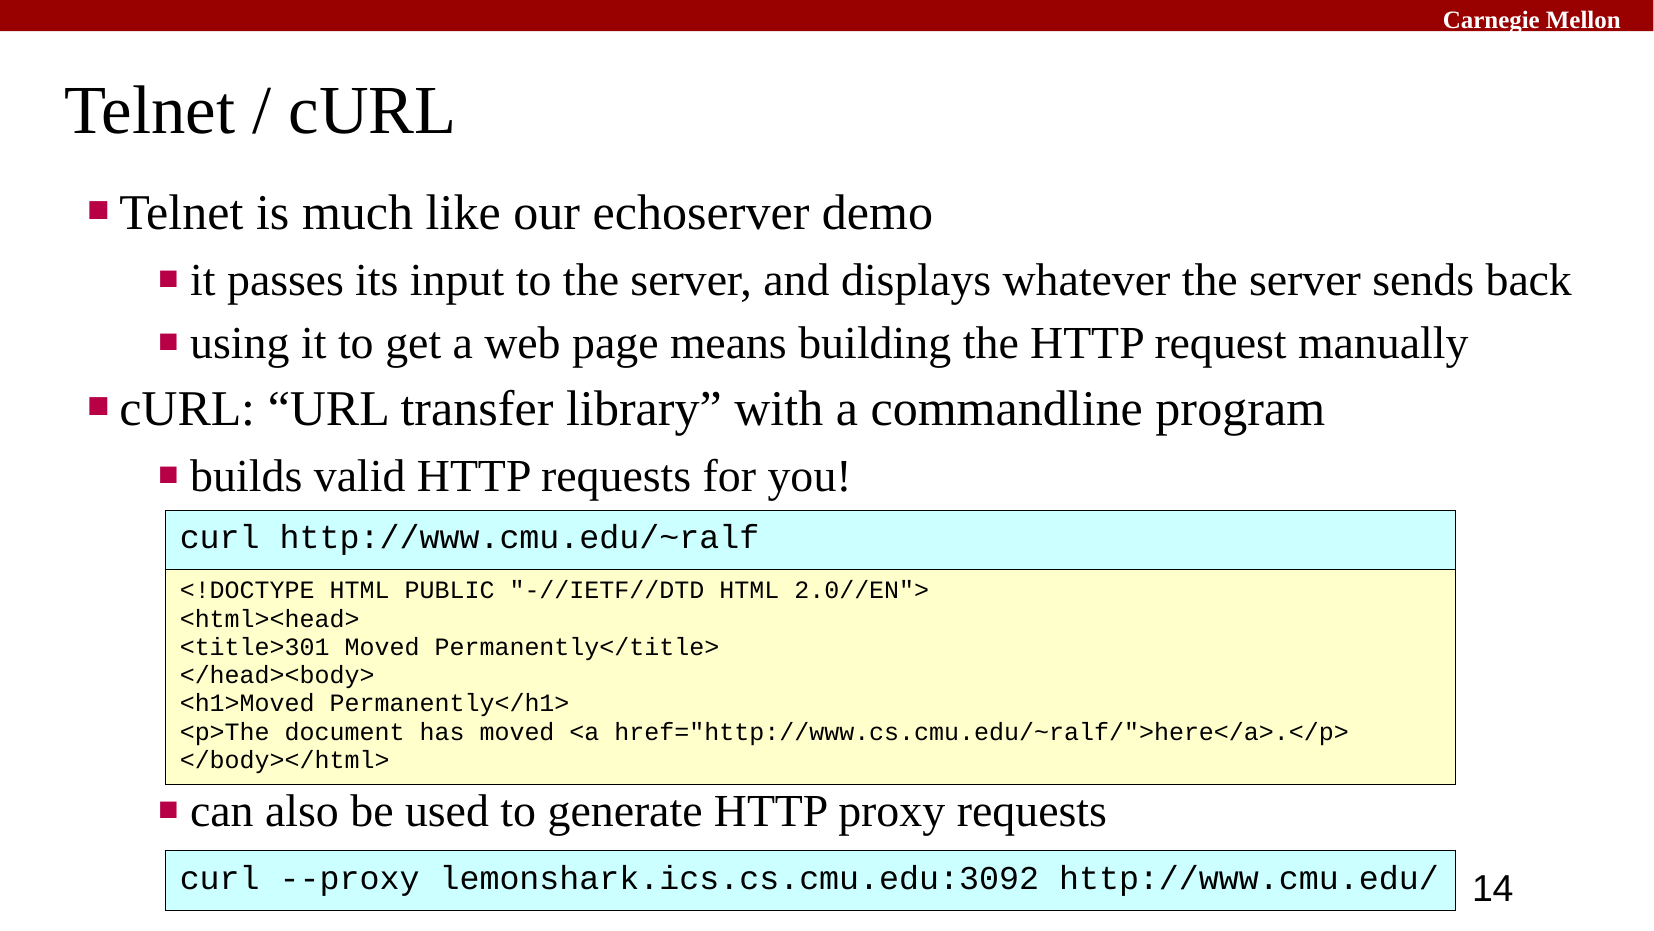

# Telnet / cURL
Telnet is much like our echoserver demo
it passes its input to the server, and displays whatever the server sends back
using it to get a web page means building the HTTP request manually
cURL: “URL transfer library” with a commandline program
builds valid HTTP requests for you!
can also be used to generate HTTP proxy requests
curl http://www.cmu.edu/~ralf
<!DOCTYPE HTML PUBLIC "-//IETF//DTD HTML 2.0//EN">
<html><head>
<title>301 Moved Permanently</title>
</head><body>
<h1>Moved Permanently</h1>
<p>The document has moved <a href="http://www.cs.cmu.edu/~ralf/">here</a>.</p>
</body></html>
curl --proxy lemonshark.ics.cs.cmu.edu:3092 http://www.cmu.edu/